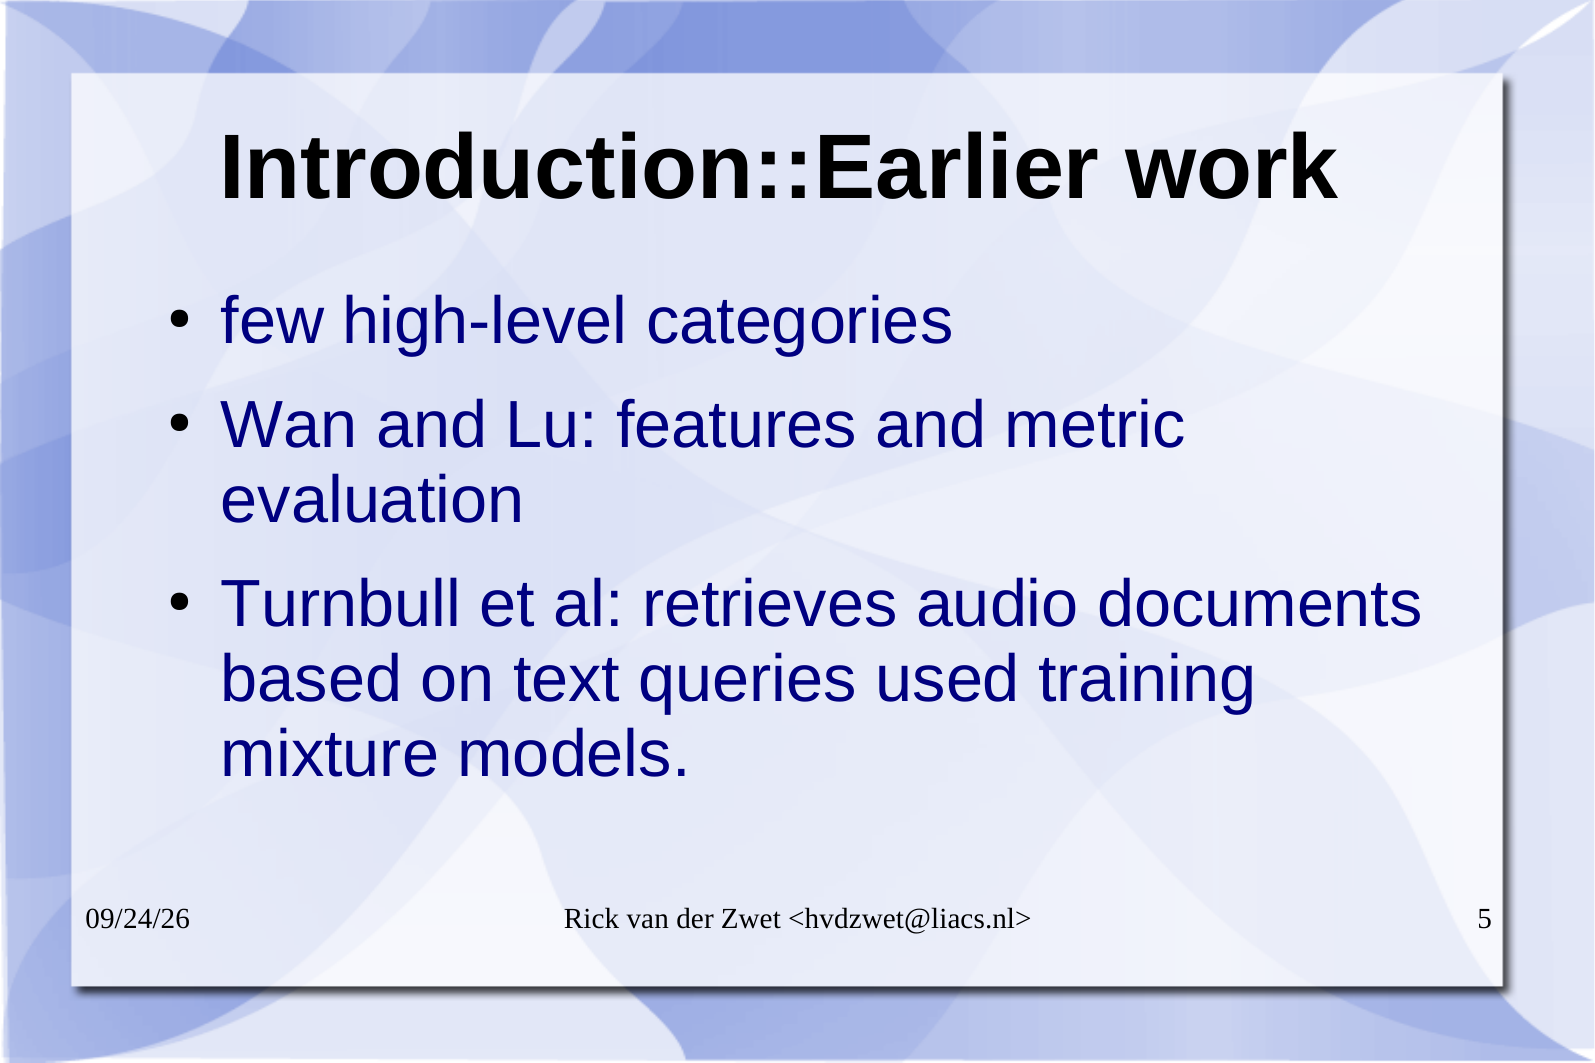

# Introduction::Earlier work
few high-level categories
Wan and Lu: features and metric evaluation
Turnbull et al: retrieves audio documents based on text queries used training mixture models.
Rick van der Zwet <hvdzwet@liacs.nl>
5